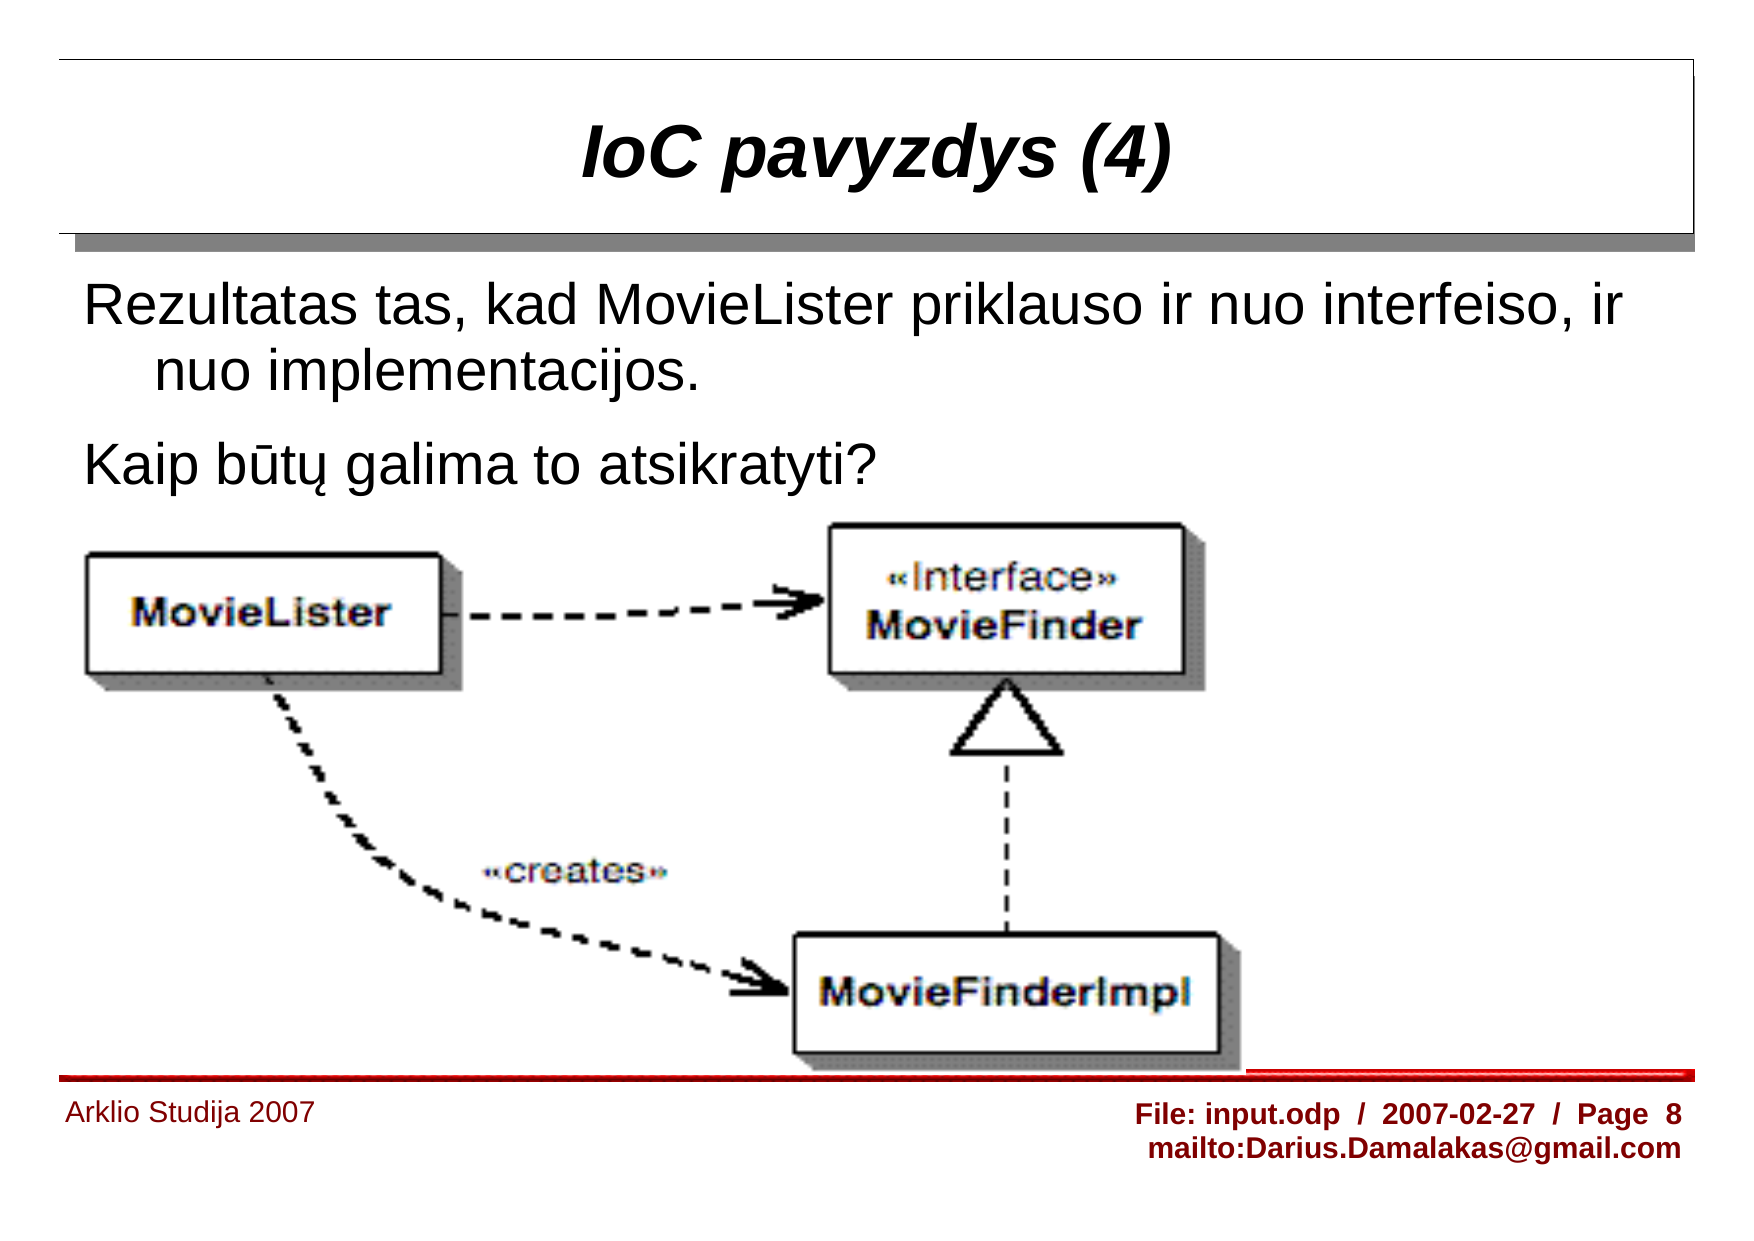

# IoC pavyzdys (4)
Rezultatas tas, kad MovieLister priklauso ir nuo interfeiso, ir nuo implementacijos.
Kaip būtų galima to atsikratyti?